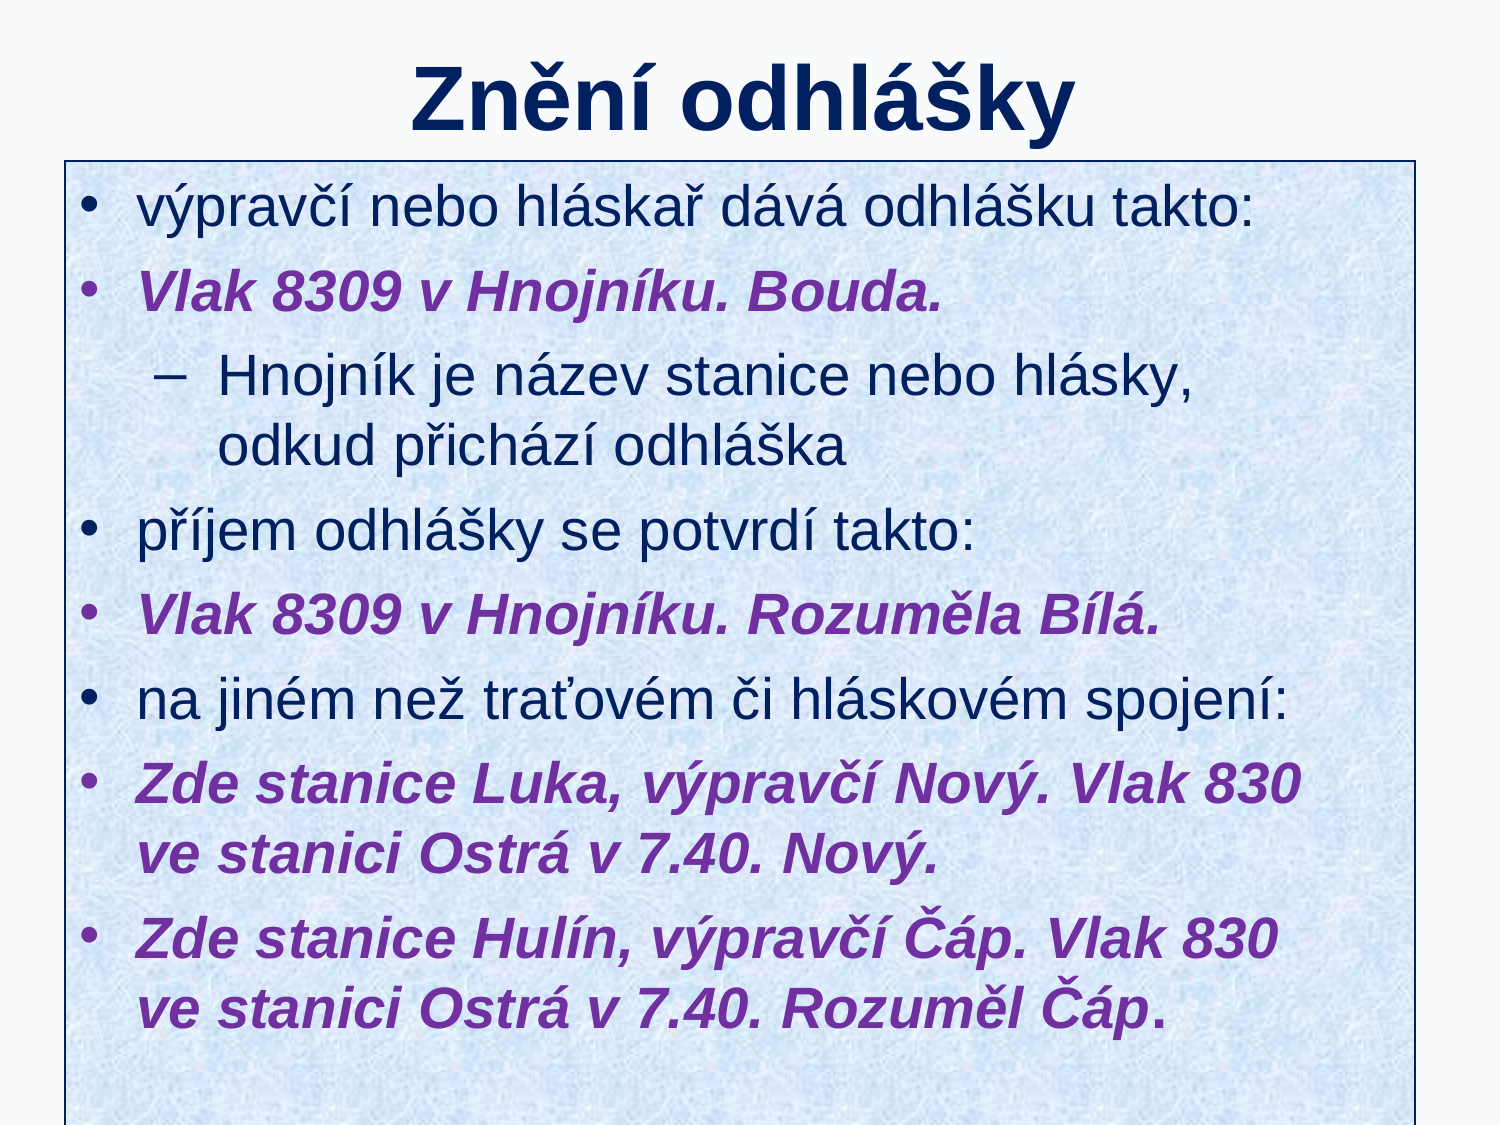

# Znění odhlášky
výpravčí nebo hláskař dává odhlášku takto:
Vlak 8309 v Hnojníku. Bouda.
 Hnojník je název stanice nebo hlásky,
 odkud přichází odhláška
příjem odhlášky se potvrdí takto:
Vlak 8309 v Hnojníku. Rozuměla Bílá.
na jiném než traťovém či hláskovém spojení:
Zde stanice Luka, výpravčí Nový. Vlak 830
ve stanici Ostrá v 7.40. Nový.
Zde stanice Hulín, výpravčí Čáp. Vlak 830
ve stanici Ostrá v 7.40. Rozuměl Čáp.